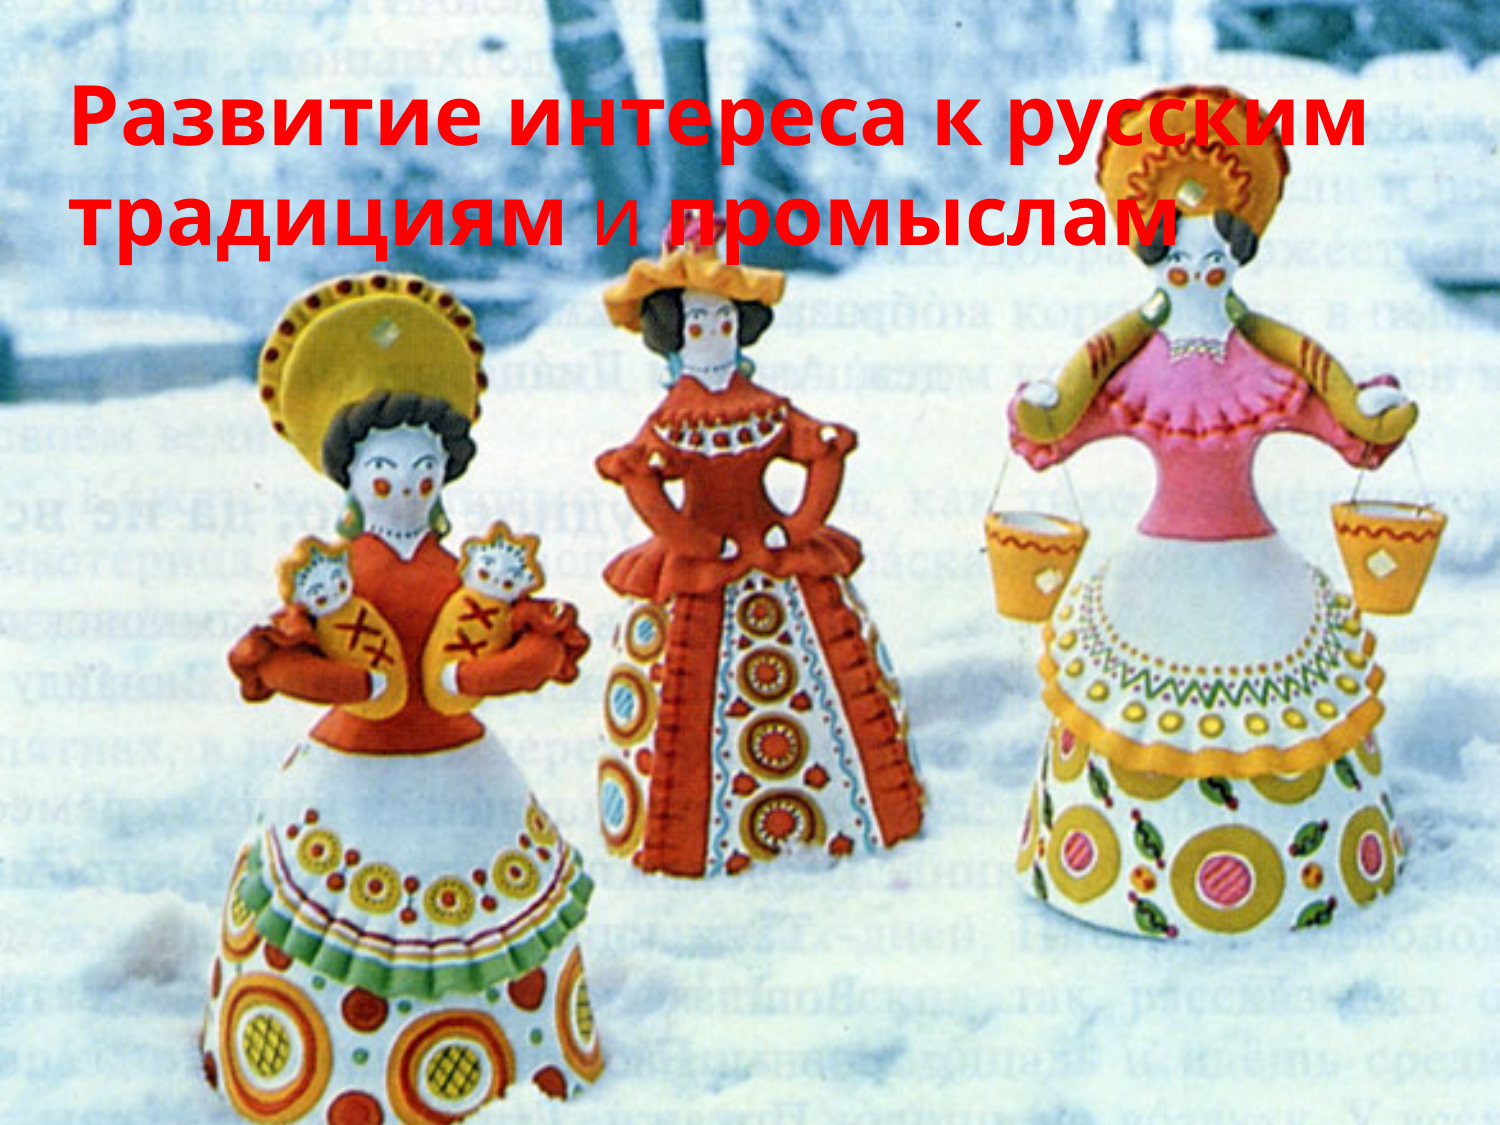

Развитие интереса к русским традициям и промыслам